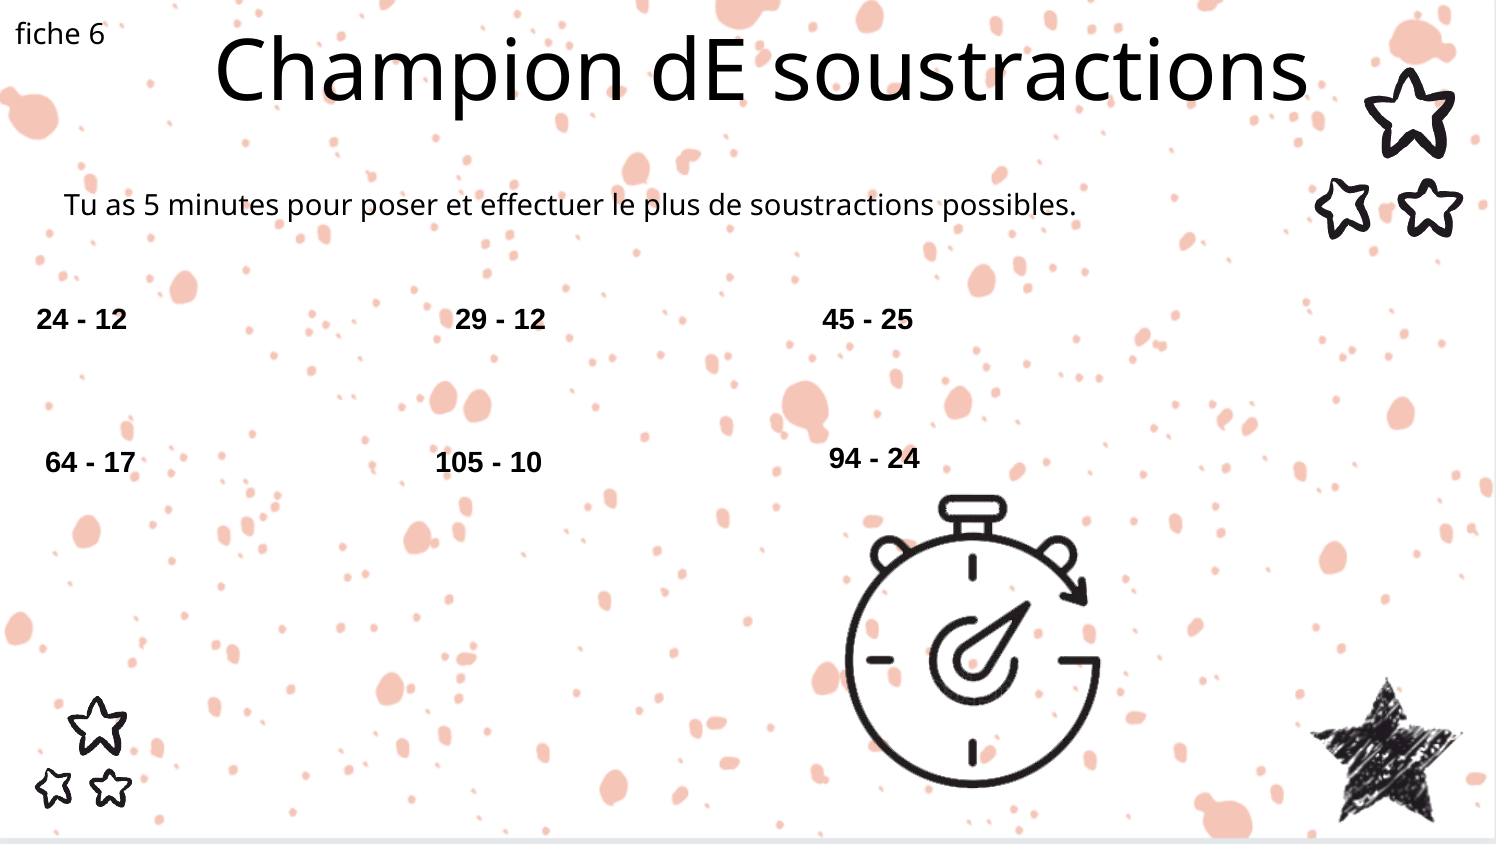

fiche 6
Champion dE soustractions
Tu as 5 minutes pour poser et effectuer le plus de soustractions possibles.
24 - 12
29 - 12
45 - 25
94 - 24
64 - 17
105 - 10